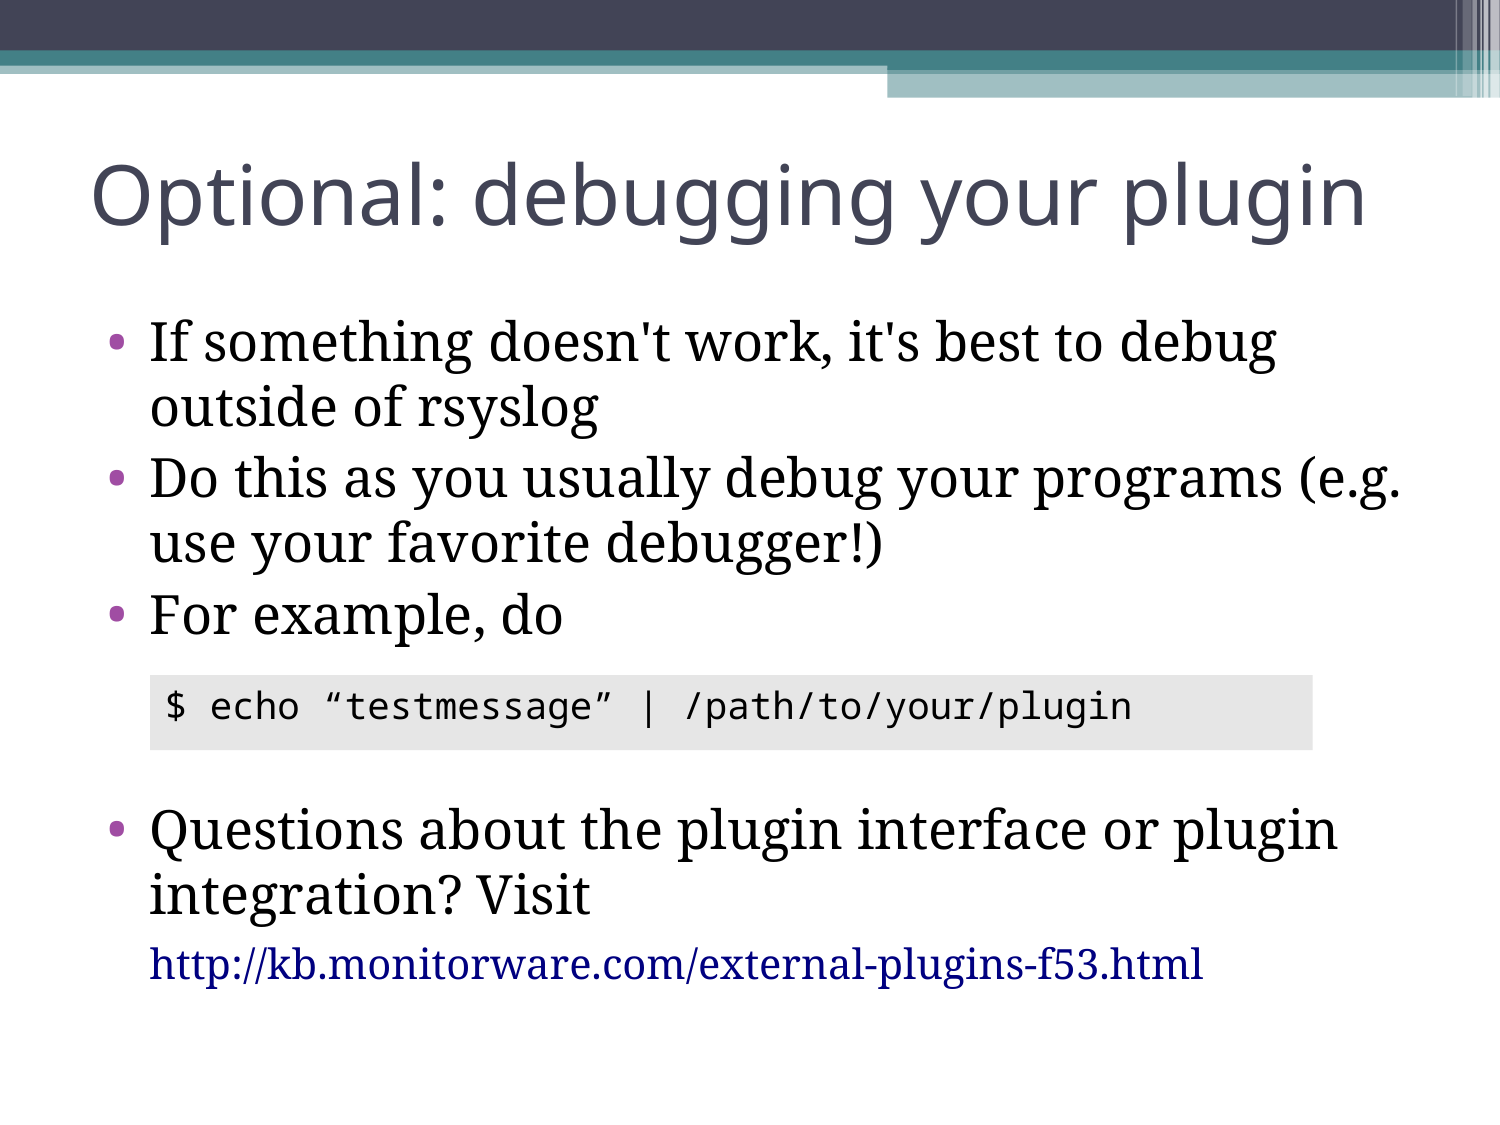

# Optional: debugging your plugin
If something doesn't work, it's best to debug outside of rsyslog
Do this as you usually debug your programs (e.g. use your favorite debugger!)
For example, do
$ echo “testmessage” | /path/to/your/plugin
Questions about the plugin interface or plugin integration? Visit http://kb.monitorware.com/external-plugins-f53.html